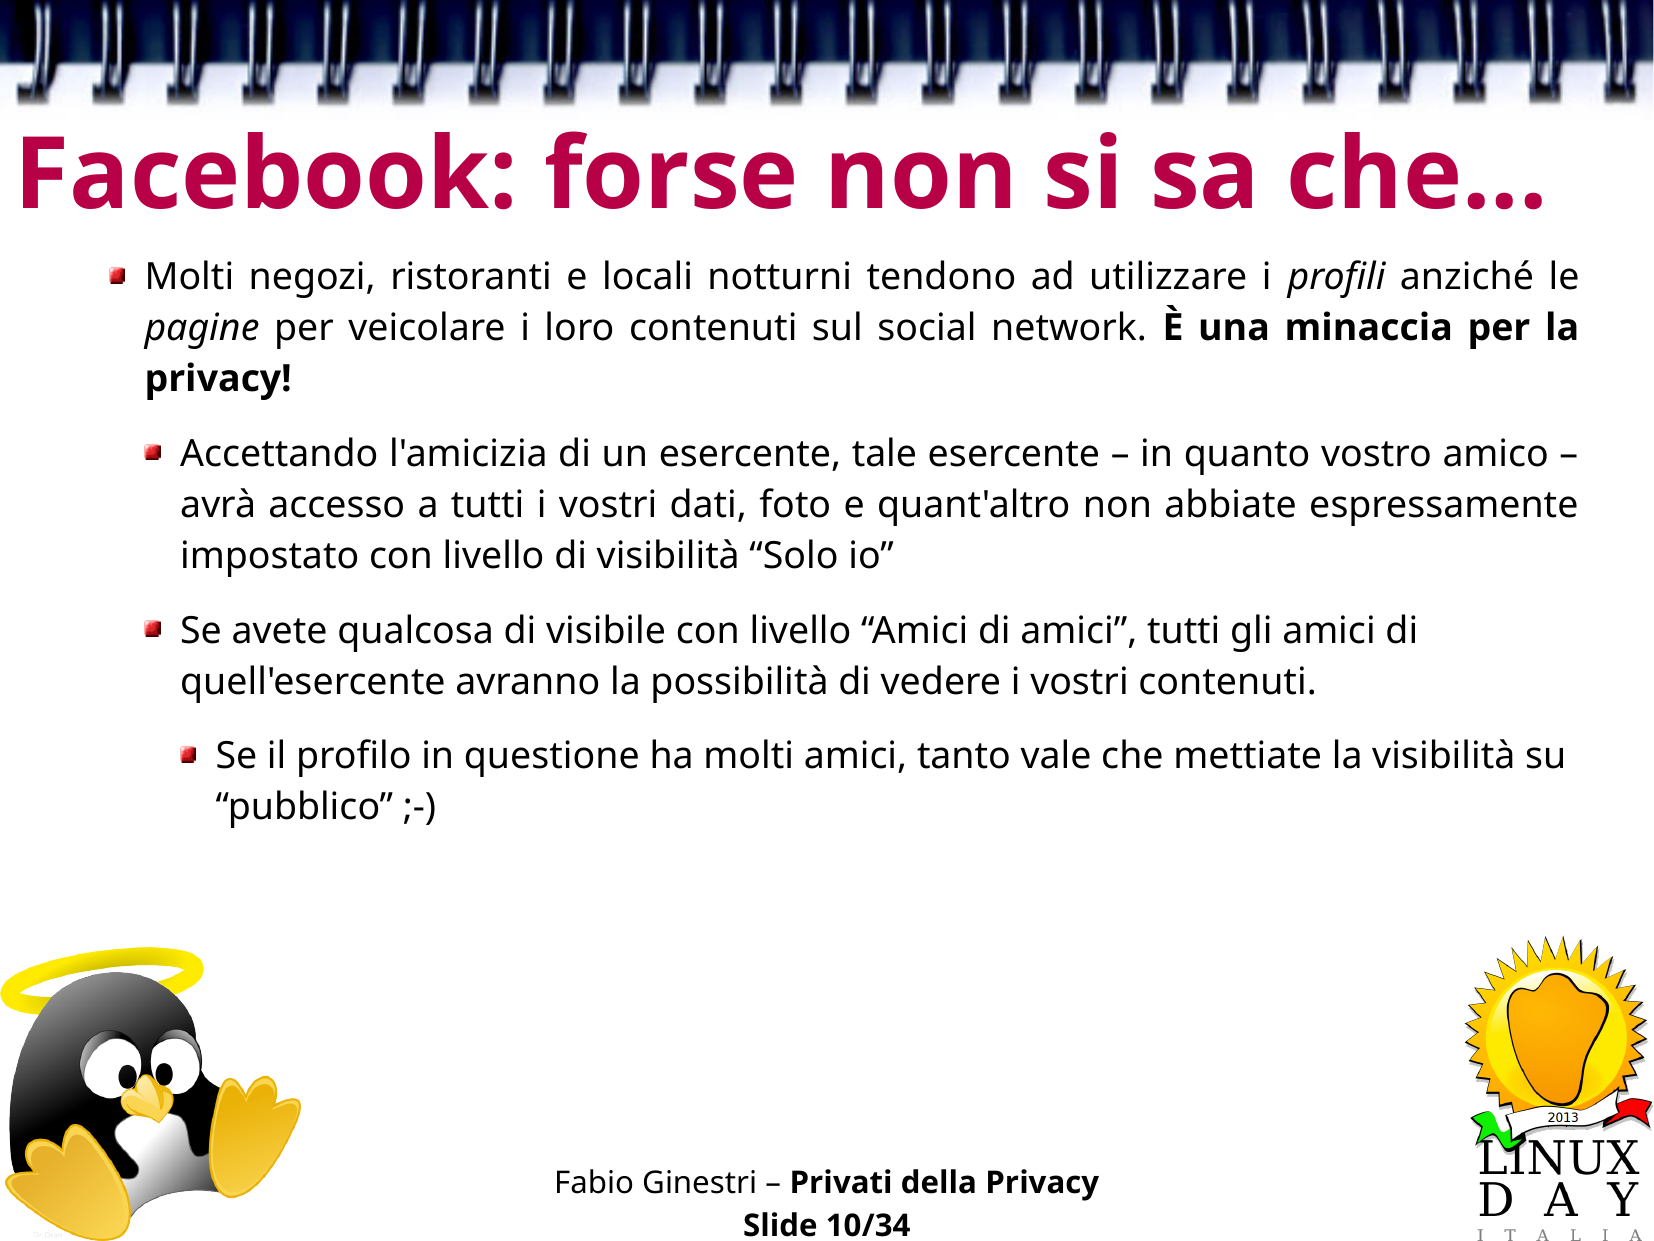

Facebook: forse non si sa che...
Molti negozi, ristoranti e locali notturni tendono ad utilizzare i profili anziché le pagine per veicolare i loro contenuti sul social network. È una minaccia per la privacy!
Accettando l'amicizia di un esercente, tale esercente – in quanto vostro amico – avrà accesso a tutti i vostri dati, foto e quant'altro non abbiate espressamente impostato con livello di visibilità “Solo io”
Se avete qualcosa di visibile con livello “Amici di amici”, tutti gli amici di quell'esercente avranno la possibilità di vedere i vostri contenuti.
Se il profilo in questione ha molti amici, tanto vale che mettiate la visibilità su “pubblico” ;-)
Fabio Ginestri – Privati della Privacy
Slide /34